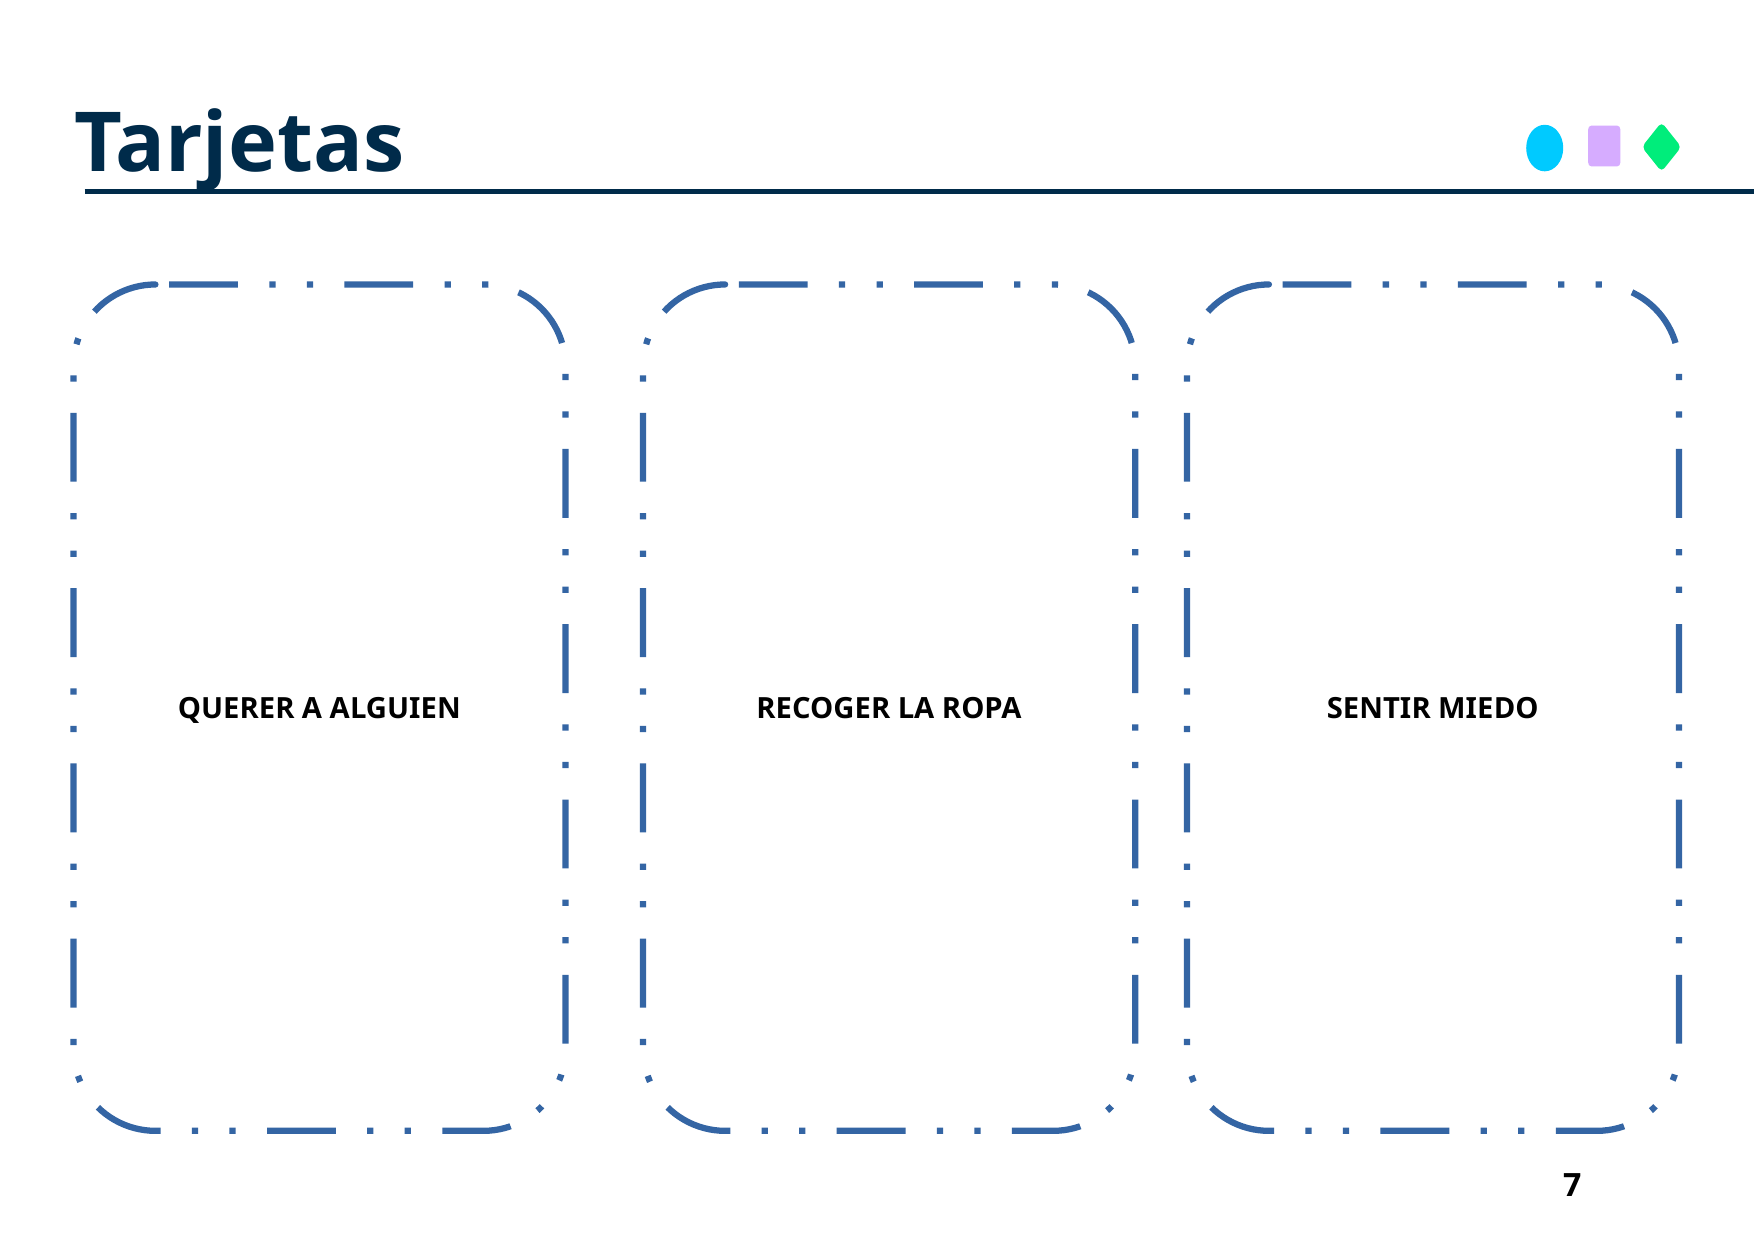

# Tarjetas
QUERER A ALGUIEN
RECOGER LA ROPA
SENTIR MIEDO